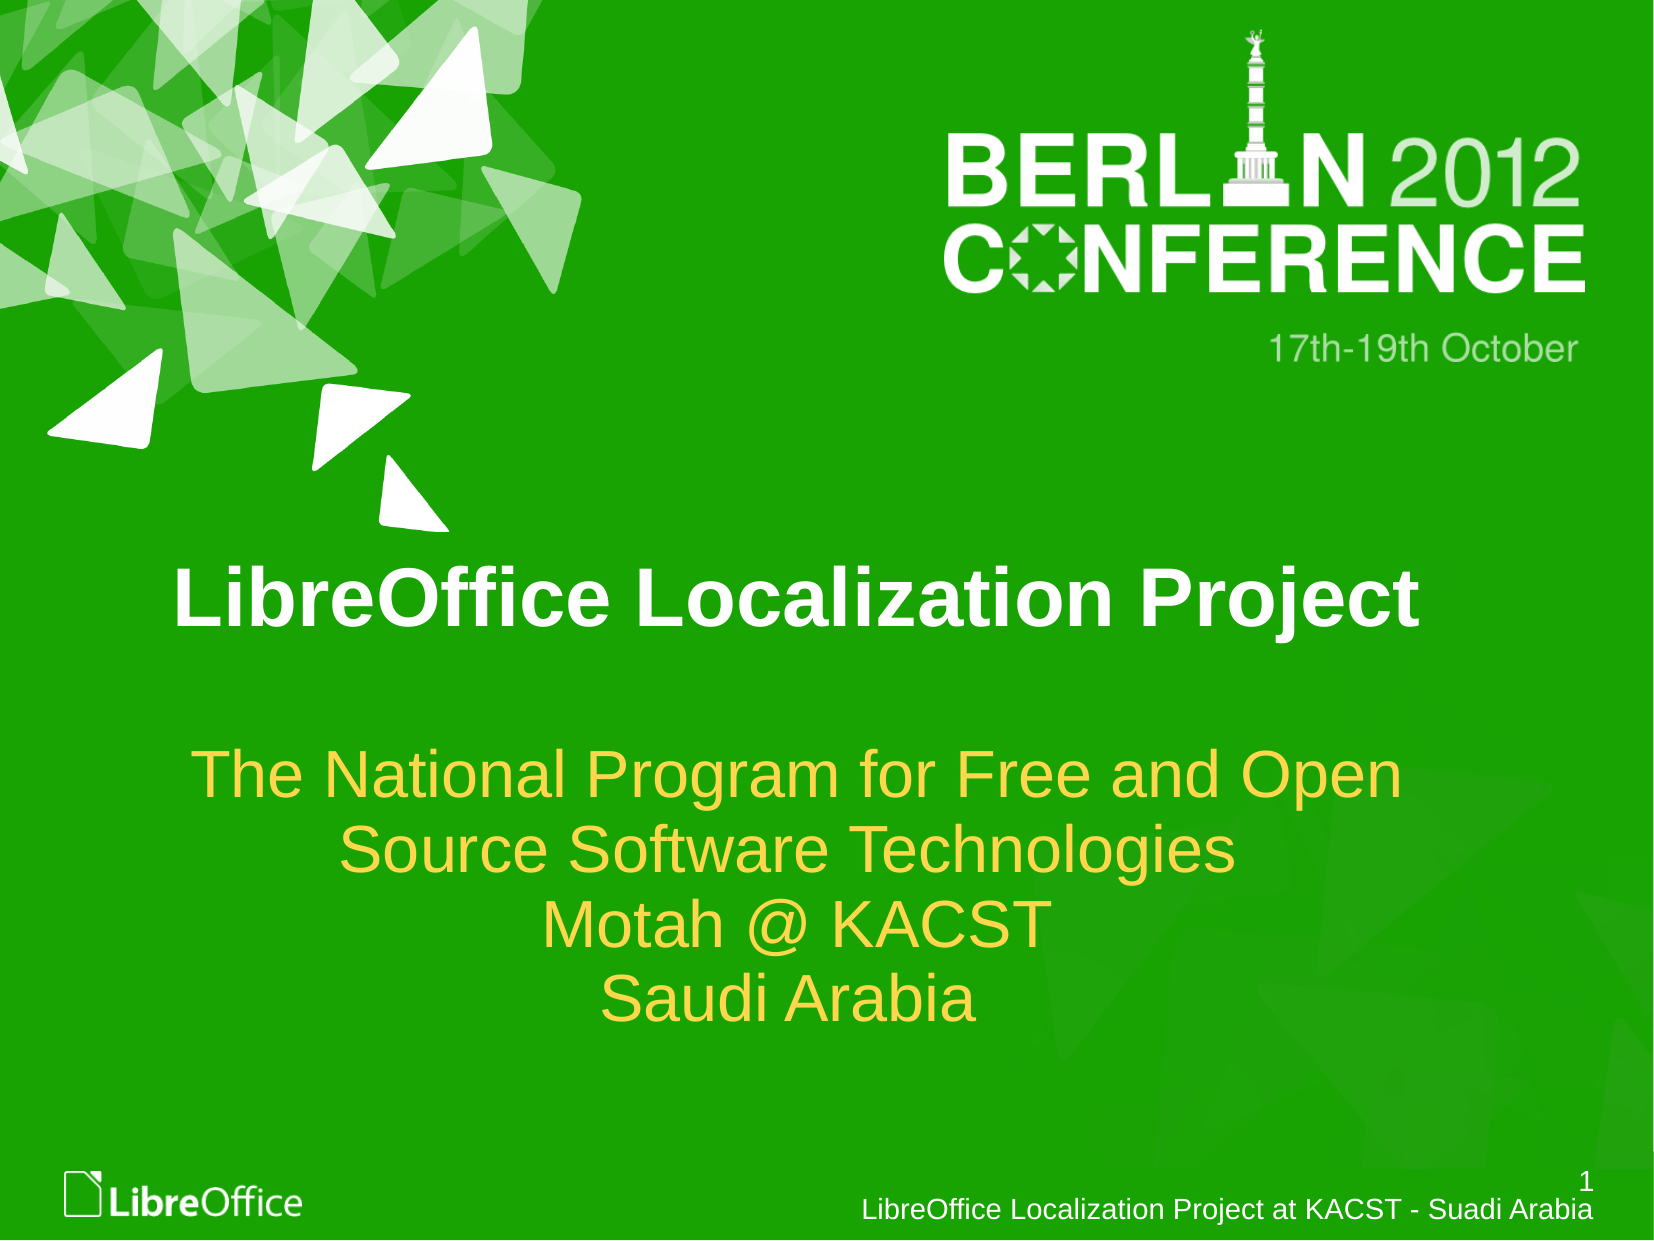

# LibreOffice Localization Project The National Program for Free and Open Source Software Technologies Motah @ KACST Saudi Arabia
1
LibreOffice Localization Project at KACST - Suadi Arabia